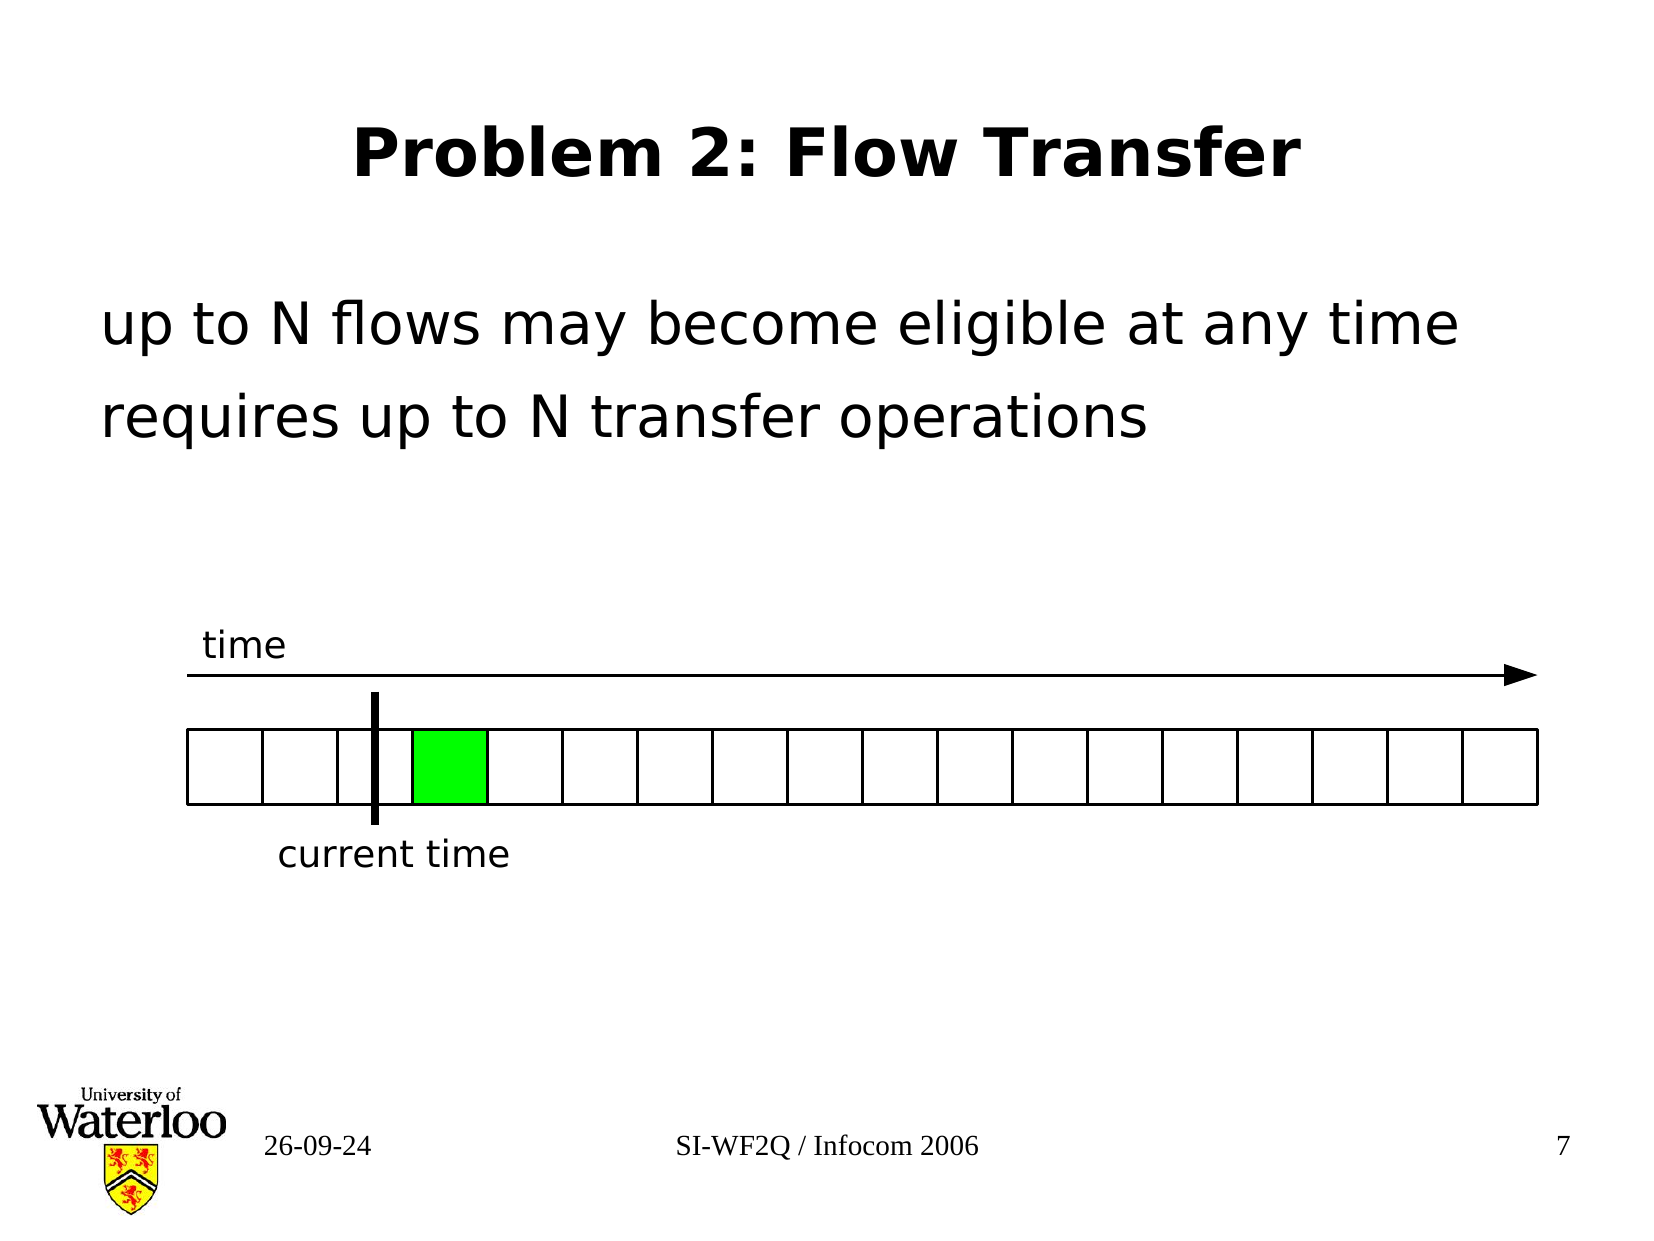

# Problem 2: Flow Transfer
up to N flows may become eligible at any time
requires up to N transfer operations
time
current time
SI-WF2Q / Infocom 2006
7